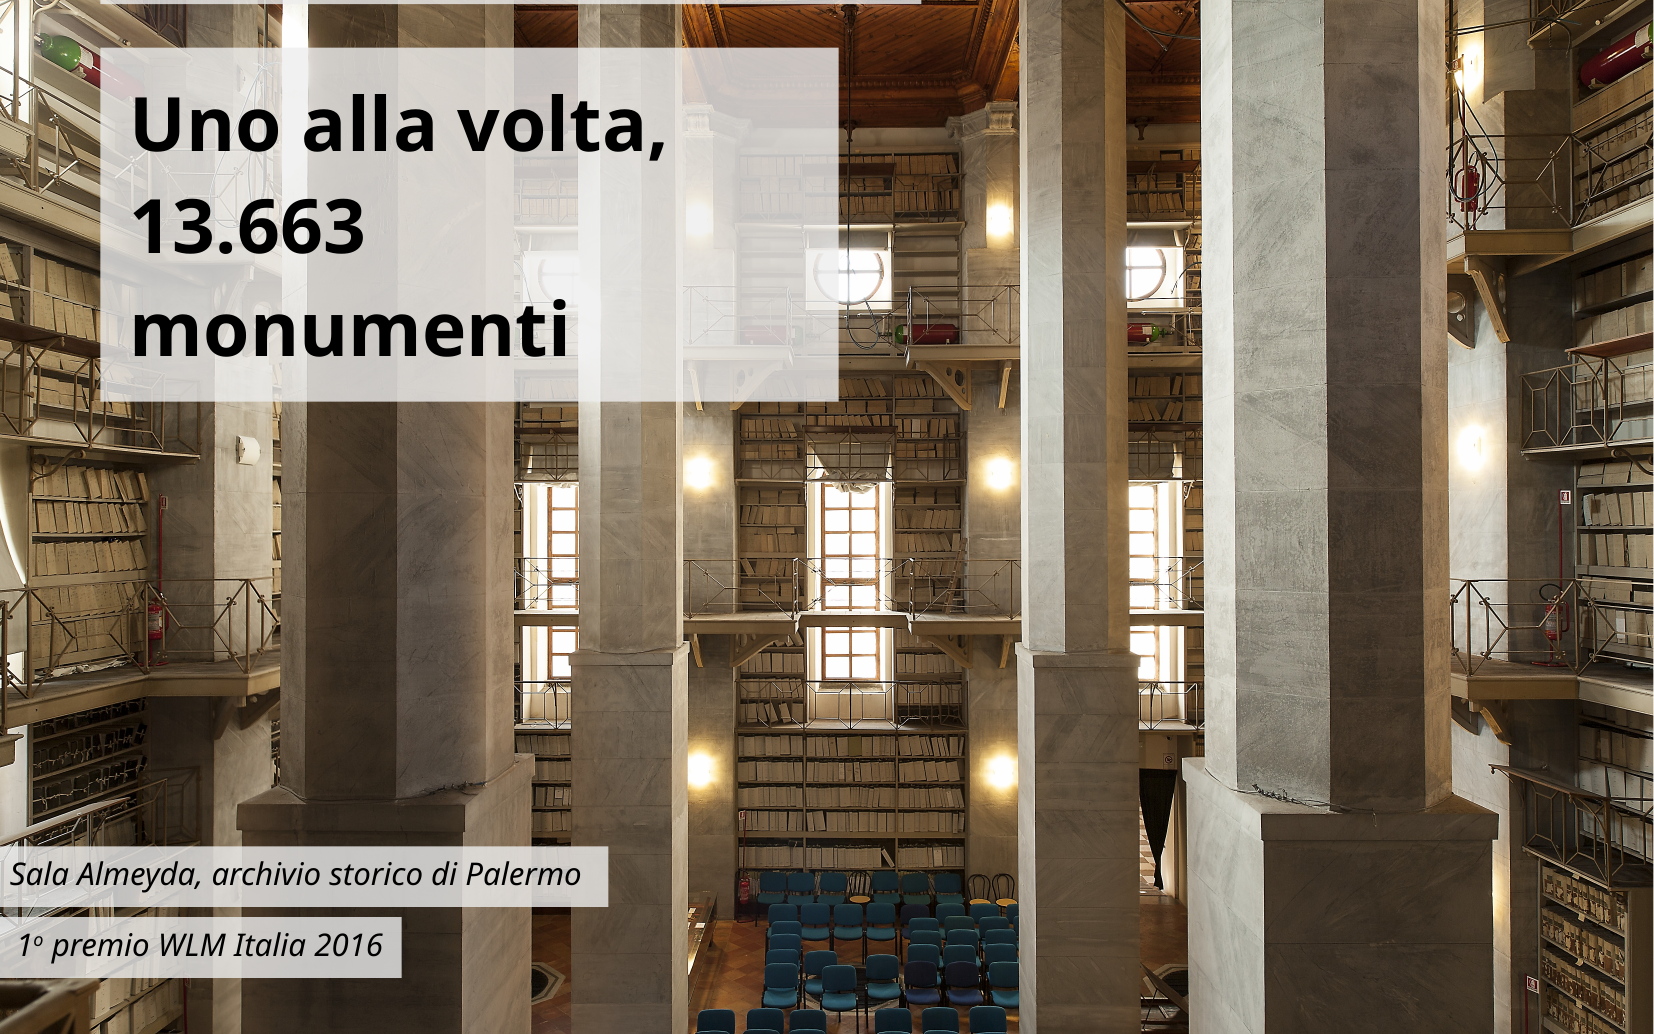

Andate e fotografate
Uno alla volta,
13.663 monumenti
Sala Almeyda, archivio storico di Palermo
1o premio WLM Italia 2016